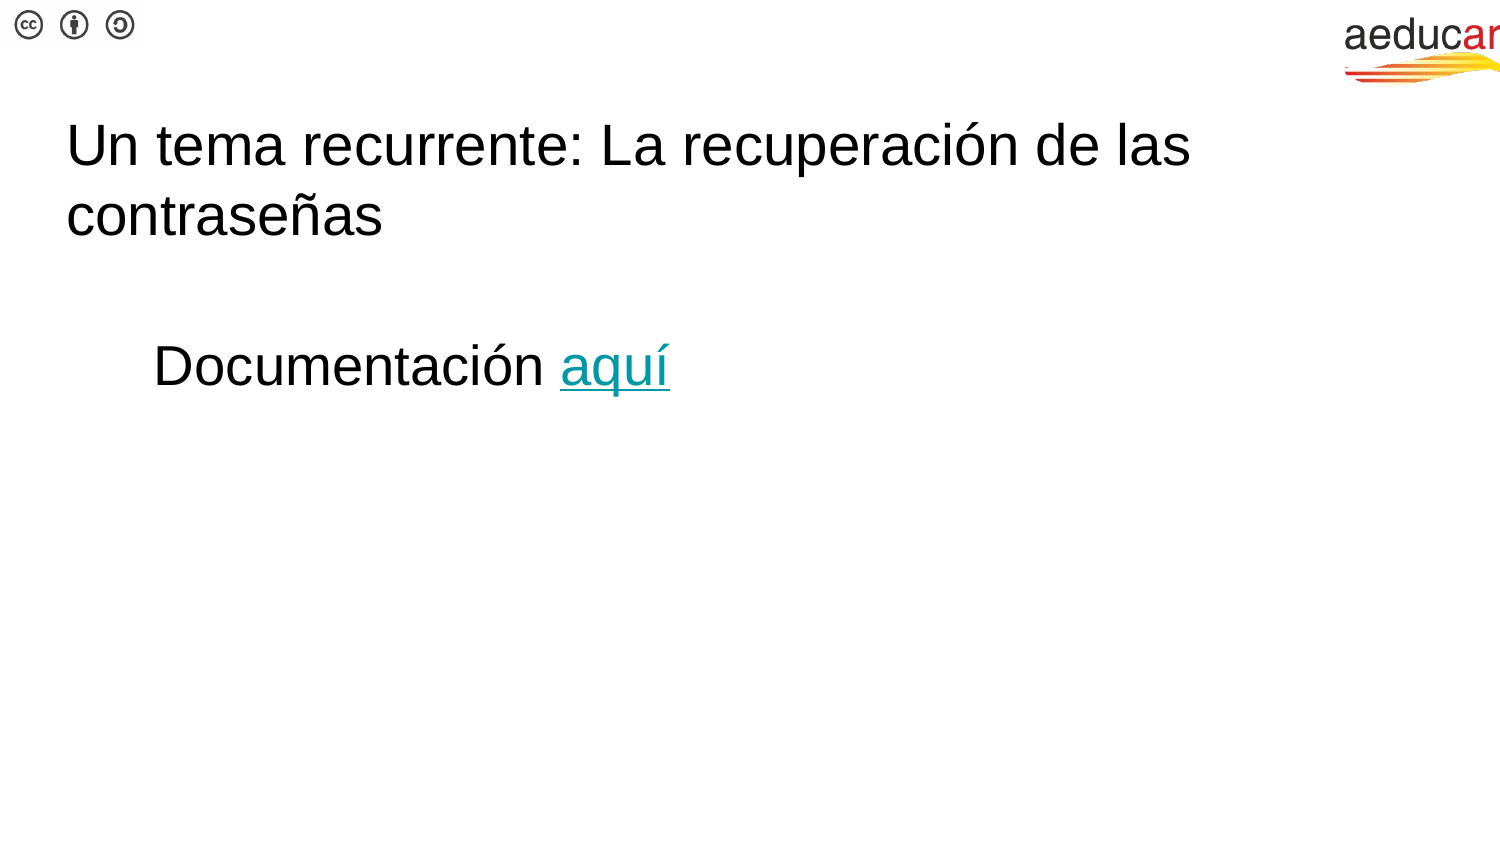

# Un tema recurrente: La recuperación de las contraseñas
Documentación aquí